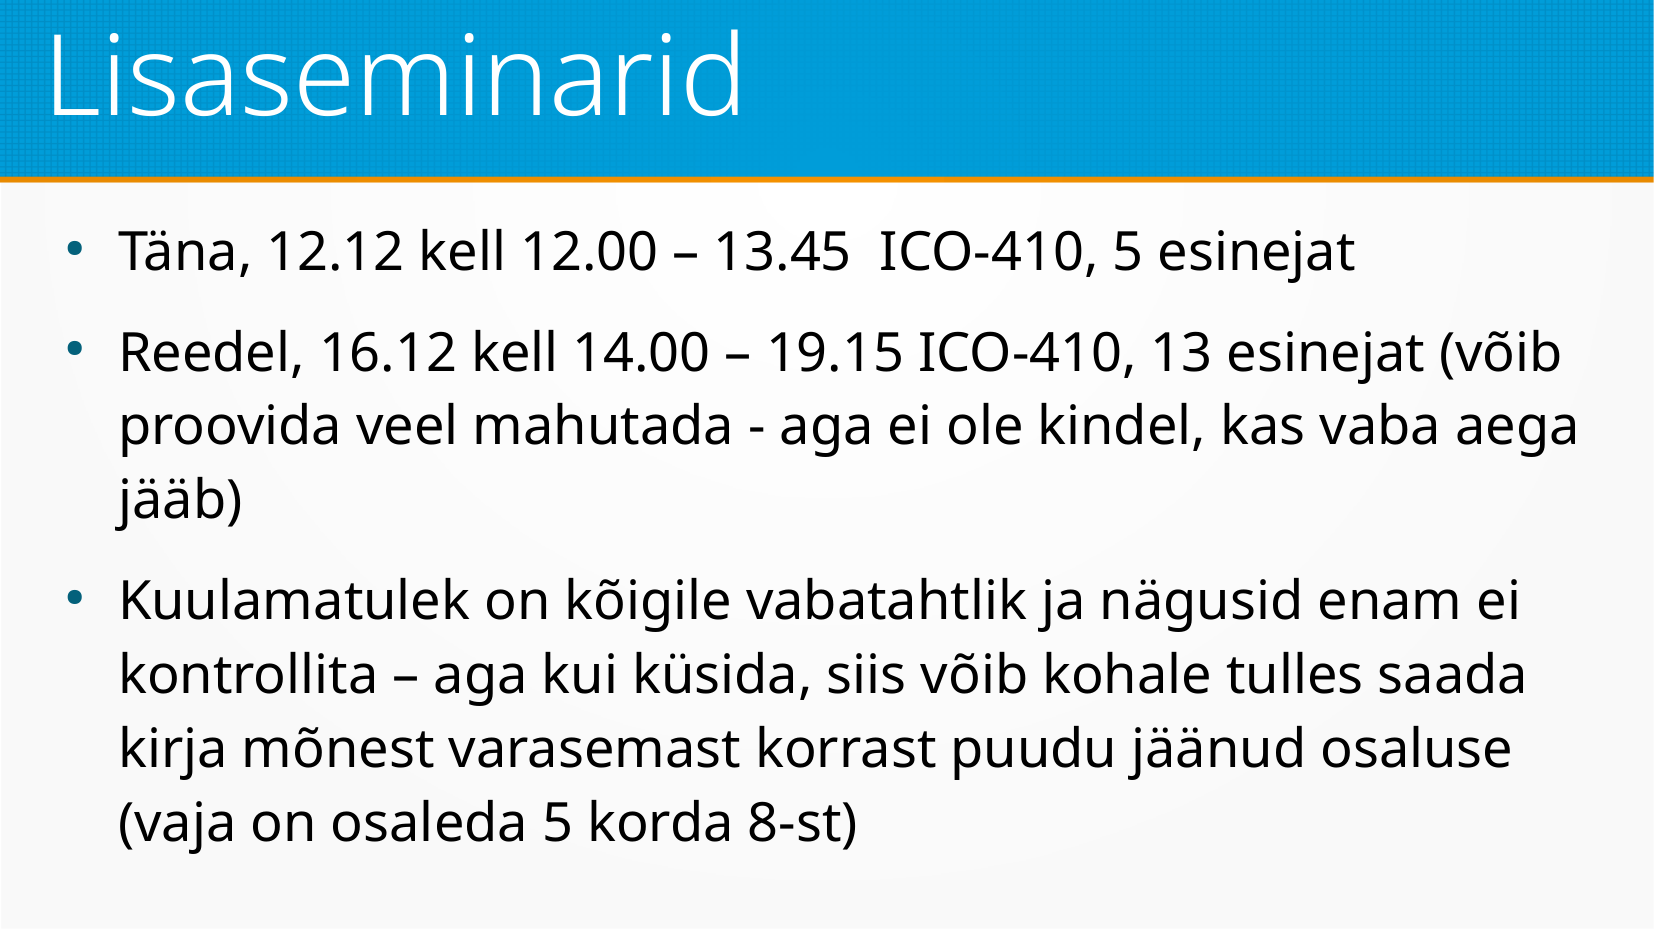

# Lisaseminarid
Täna, 12.12 kell 12.00 – 13.45 ICO-410, 5 esinejat
Reedel, 16.12 kell 14.00 – 19.15 ICO-410, 13 esinejat (võib proovida veel mahutada - aga ei ole kindel, kas vaba aega jääb)
Kuulamatulek on kõigile vabatahtlik ja nägusid enam ei kontrollita – aga kui küsida, siis võib kohale tulles saada kirja mõnest varasemast korrast puudu jäänud osaluse (vaja on osaleda 5 korda 8-st)